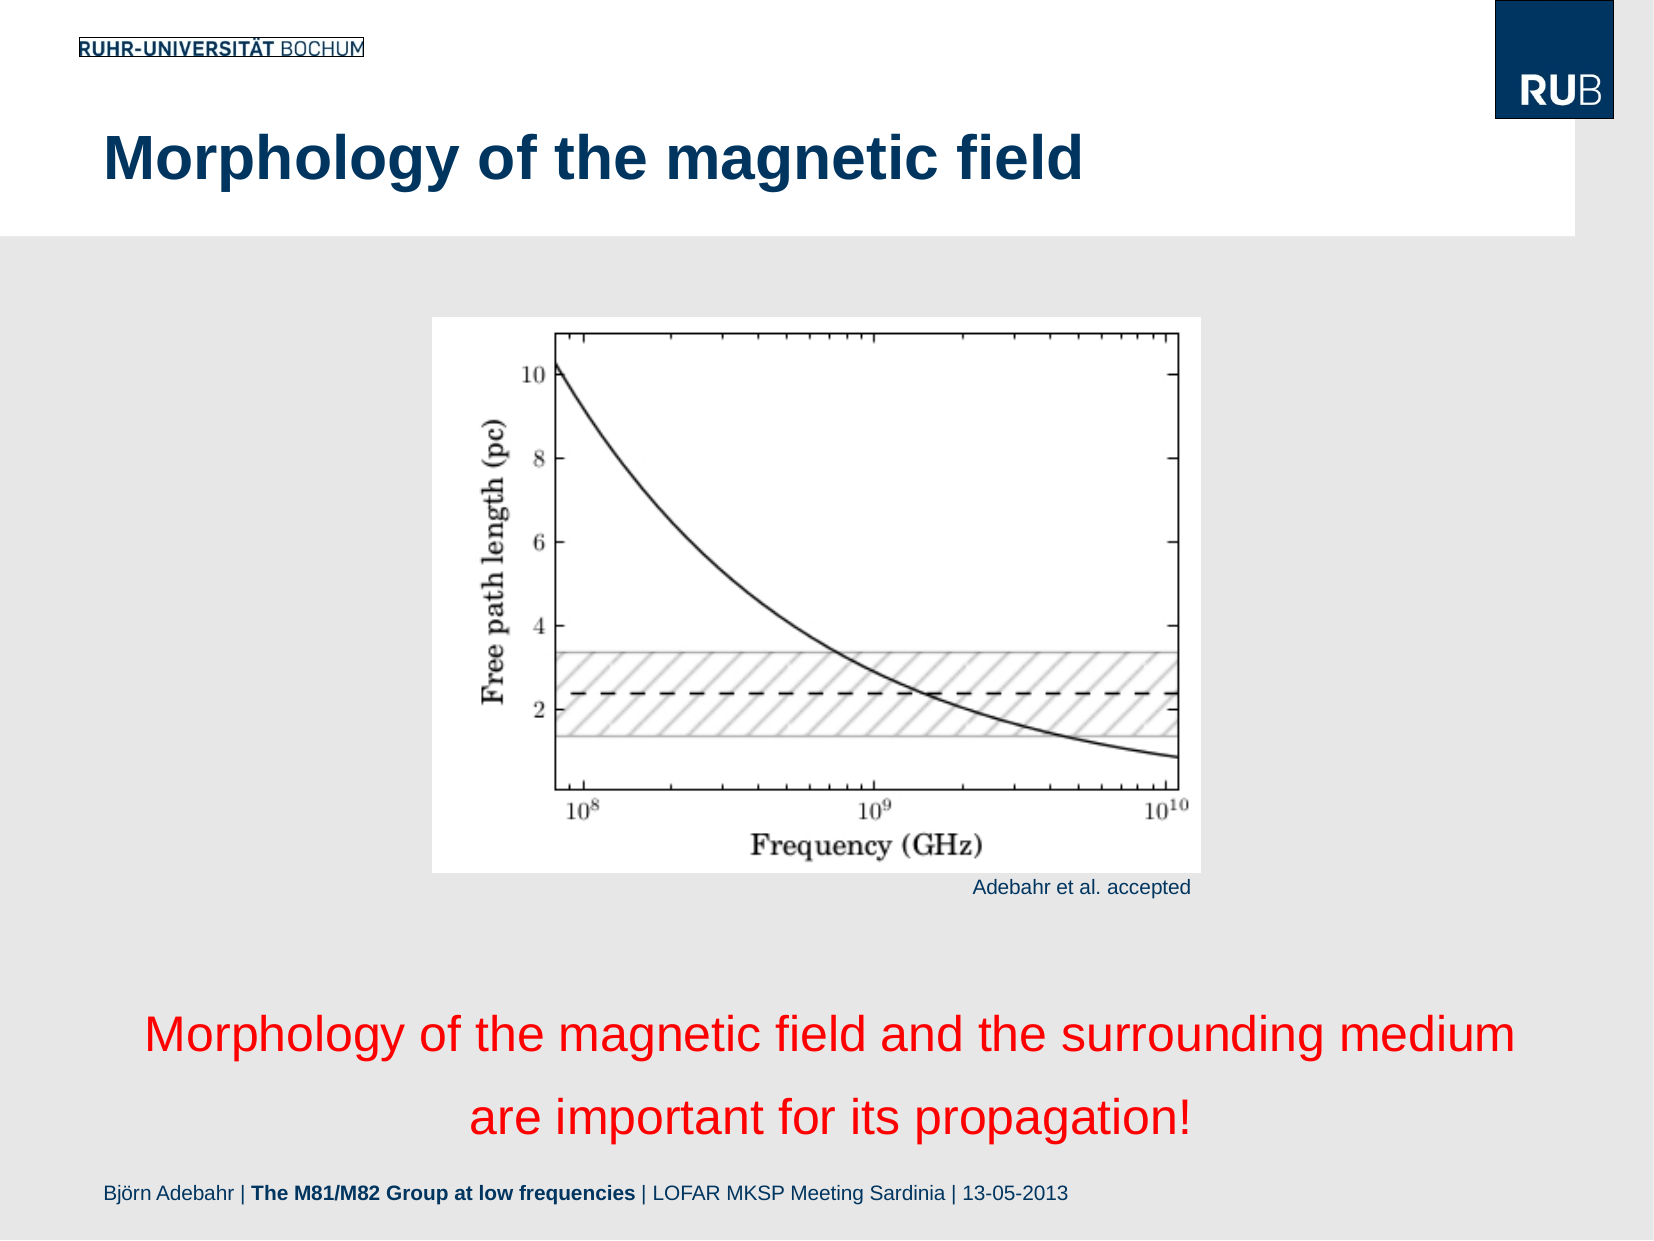

Morphology of the magnetic field
Adebahr et al. accepted
Morphology of the magnetic field and the surrounding medium
are important for its propagation!
Björn Adebahr | The M81/M82 Group at low frequencies | LOFAR MKSP Meeting Sardinia | 13-05-2013